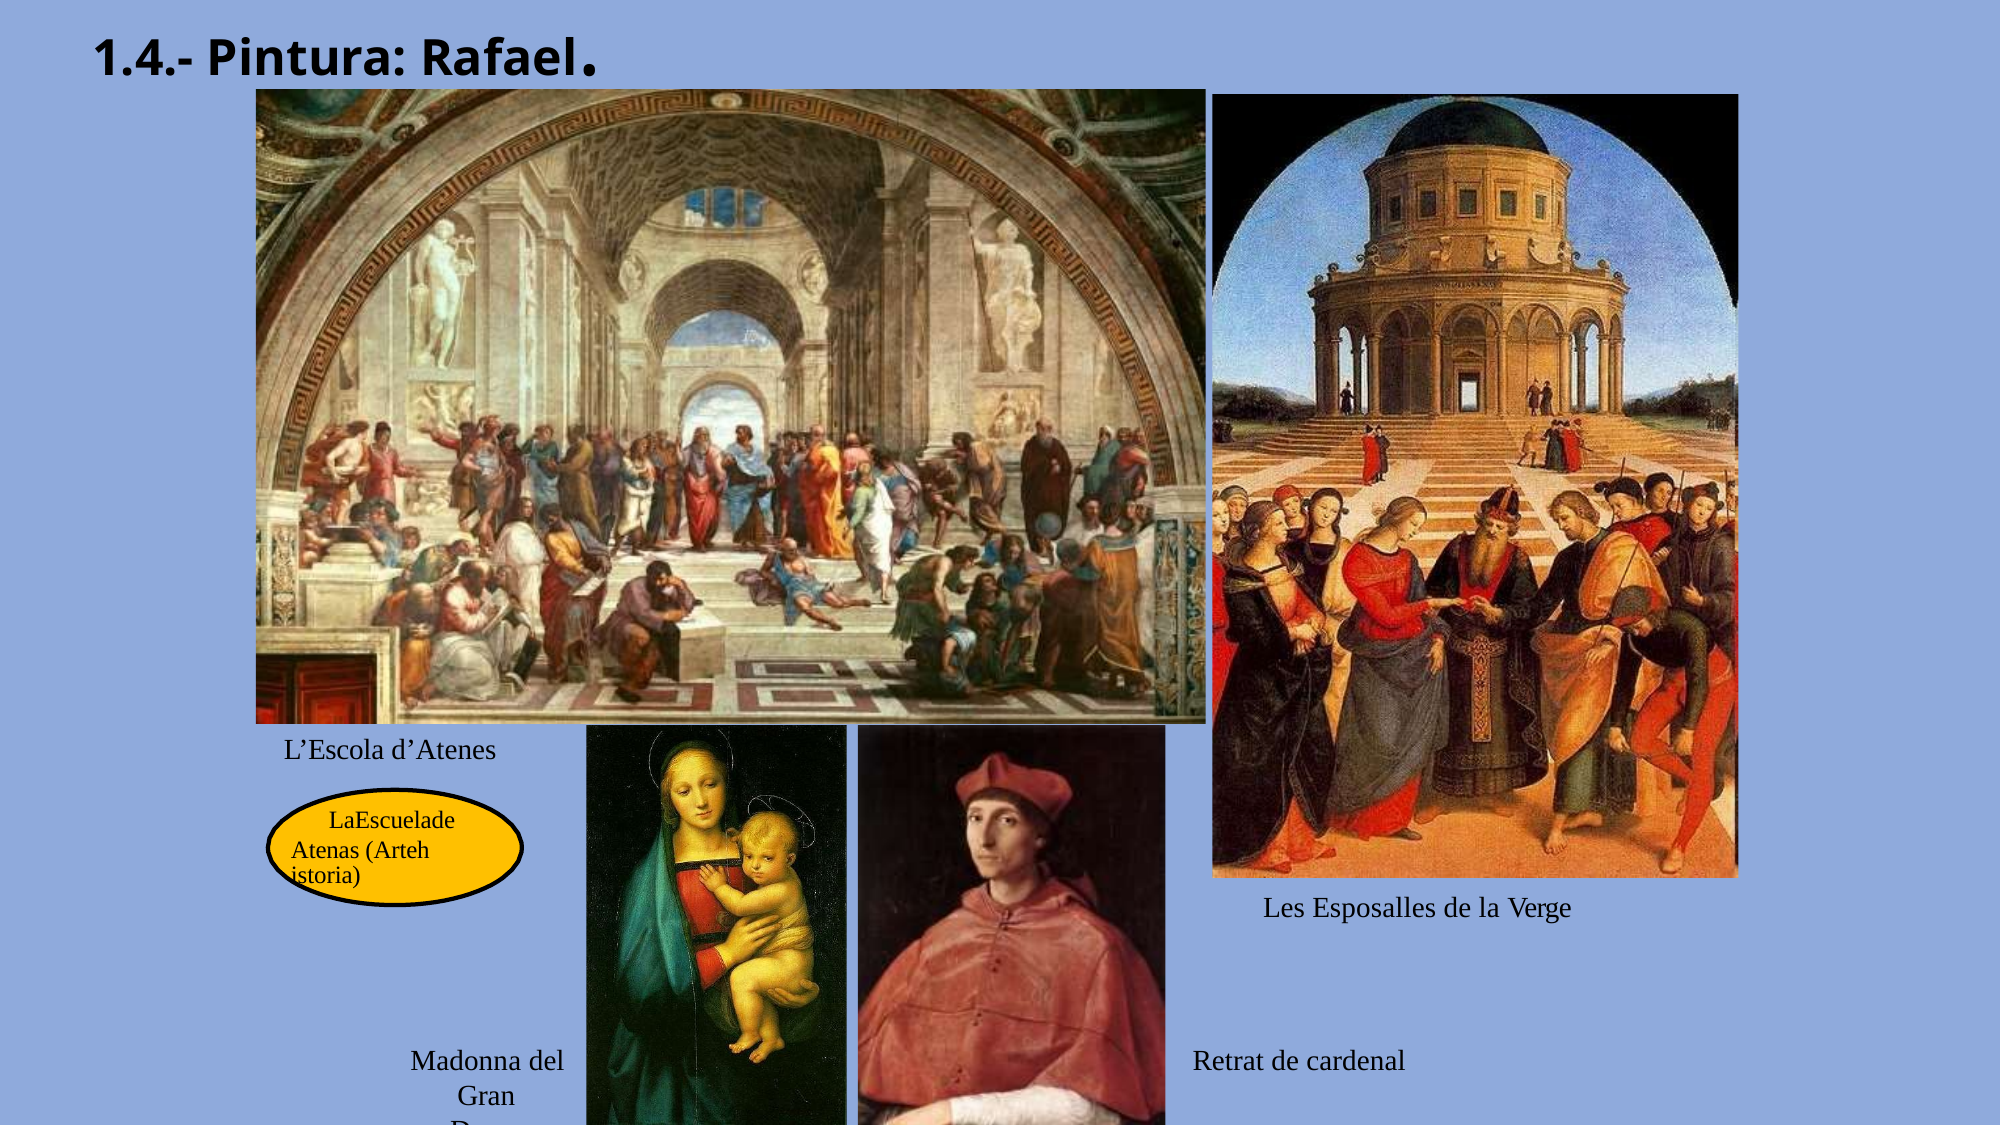

# 1.4.- Pintura: Rafael.
L’Escola d’Atenes
LaEscuelade Atenas (Artehistoria)
Les Esposalles de la Verge
Madonna del Gran Duc
Retrat de cardenal